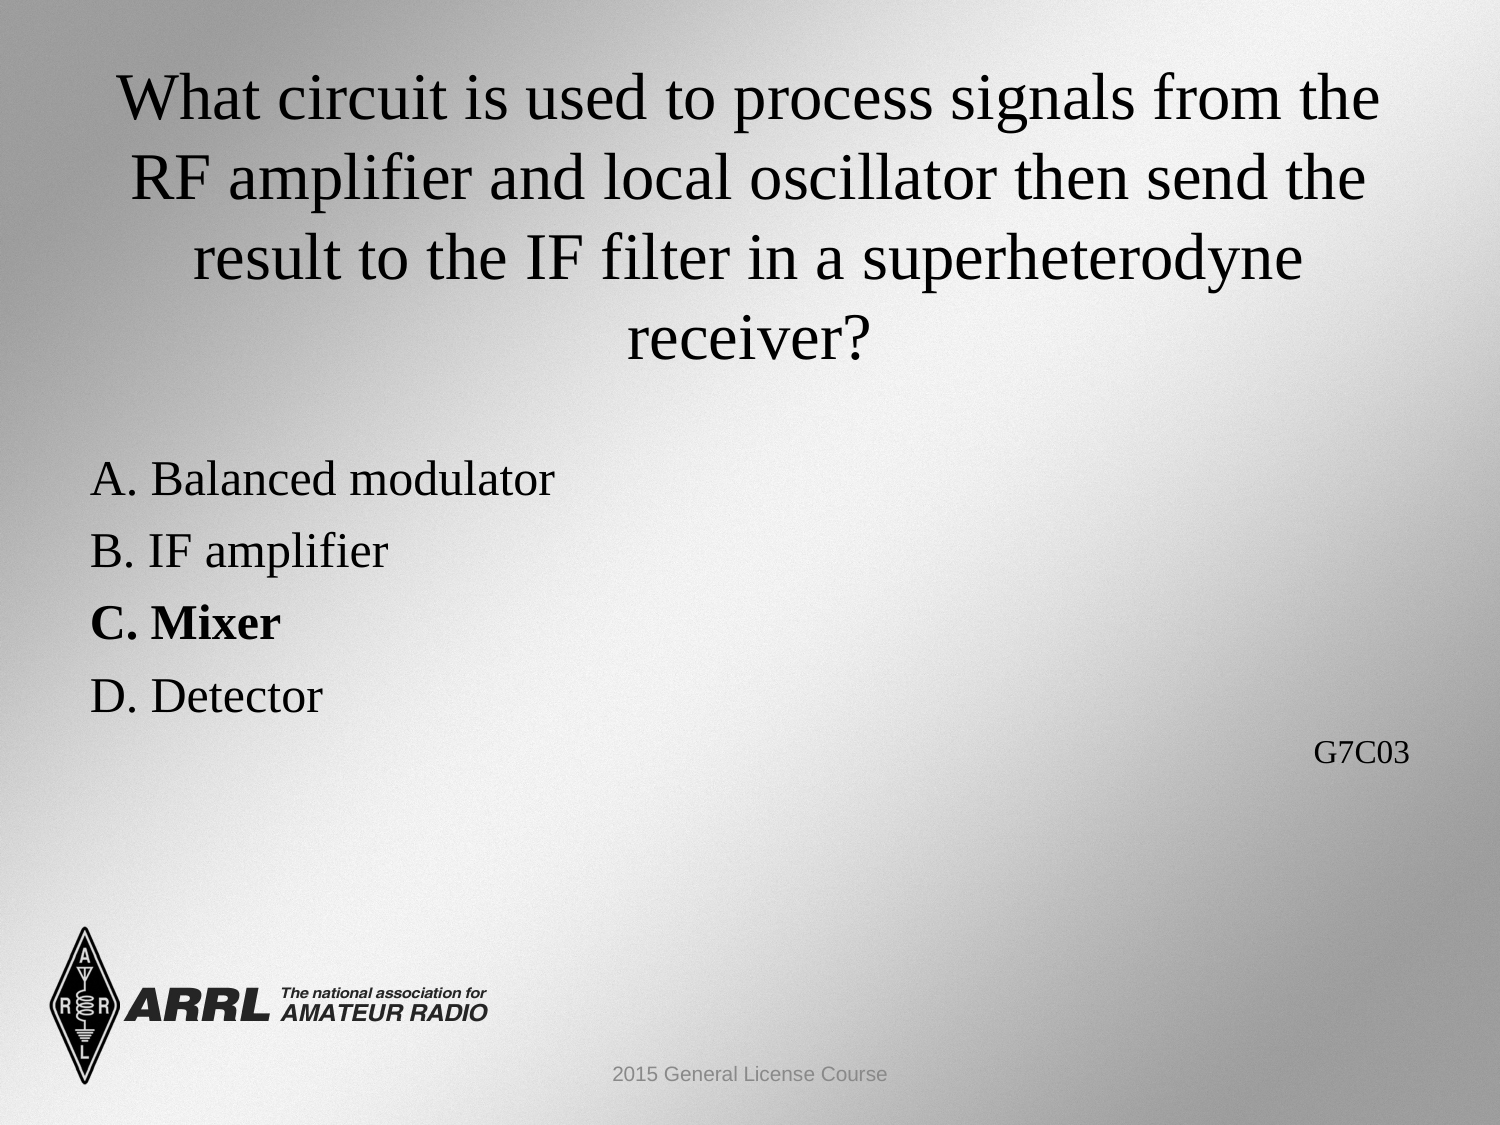

# What circuit is used to process signals from the RF amplifier and local oscillator then send the result to the IF filter in a superheterodyne receiver?
A. Balanced modulator
B. IF amplifier
C. Mixer
D. Detector
 G7C03
2015 General License Course